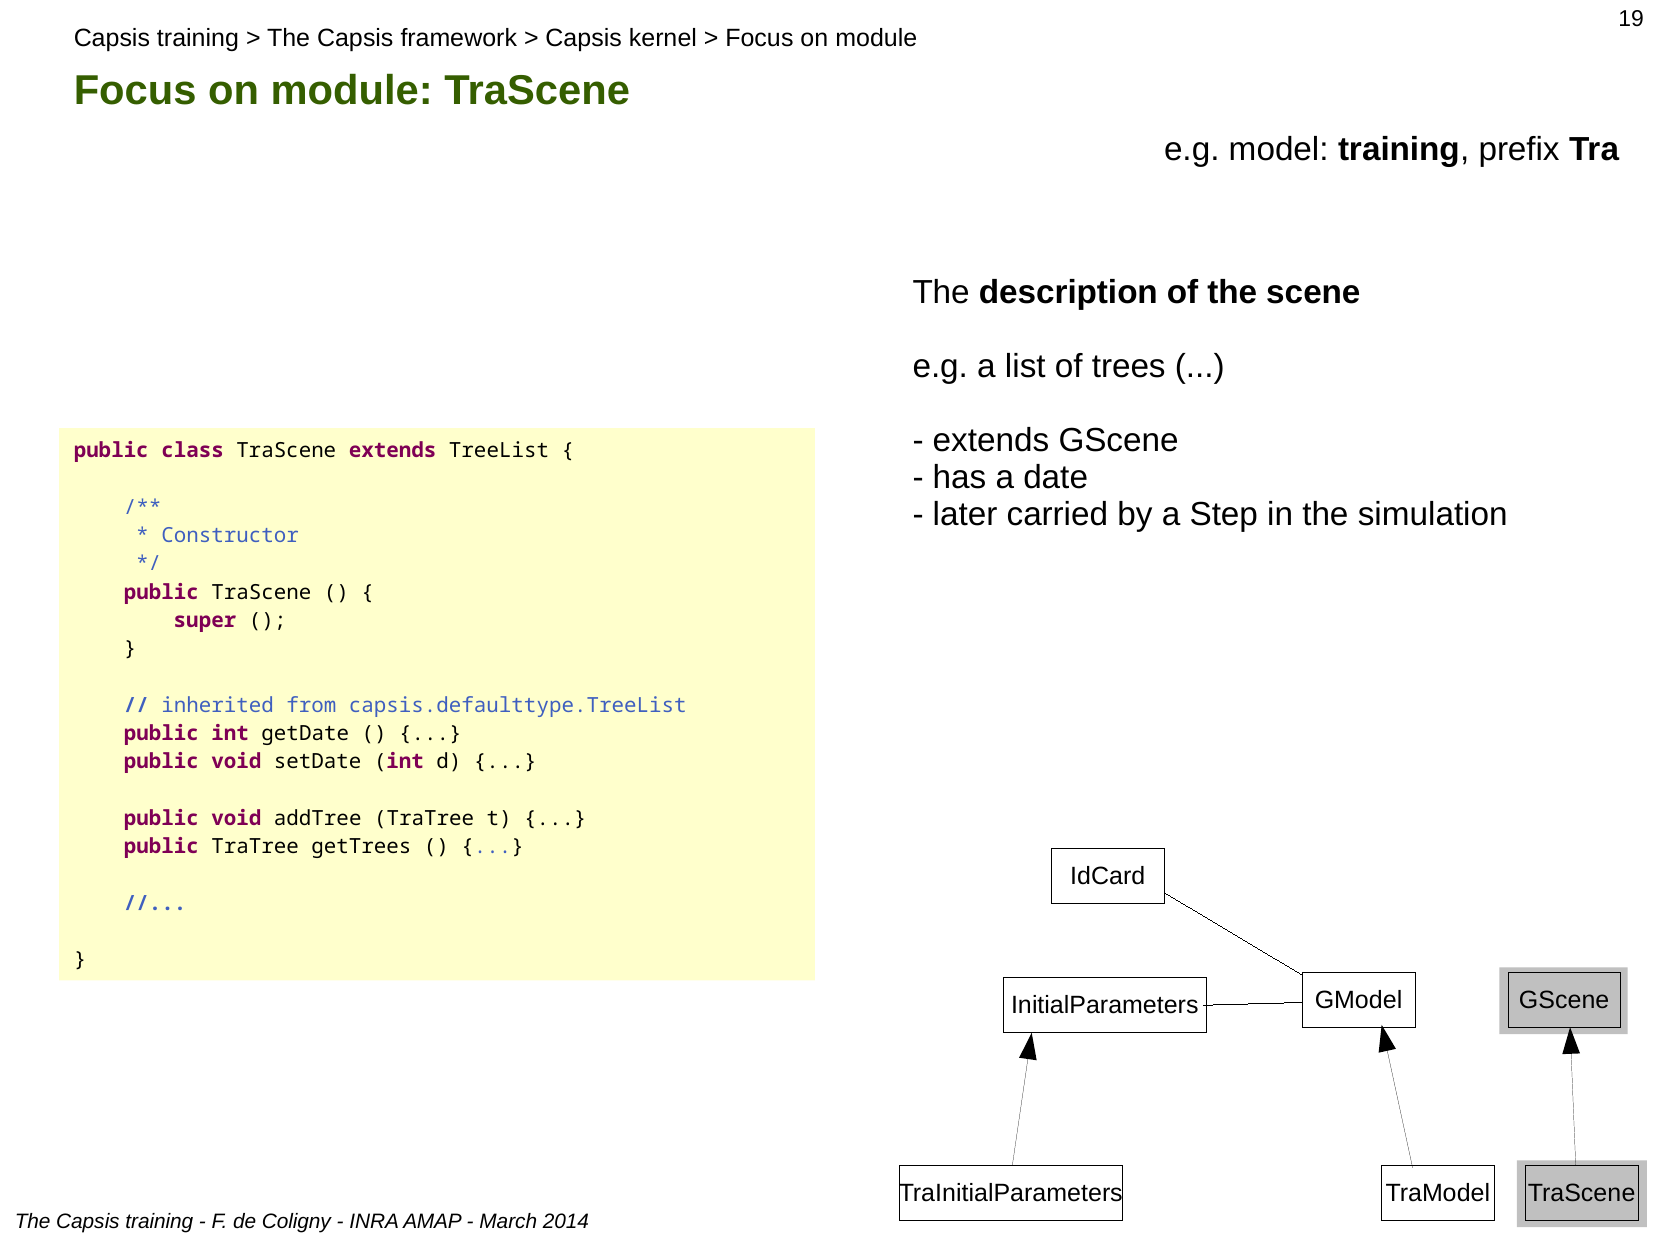

19
Capsis training > The Capsis framework > Capsis kernel > Focus on module
Focus on module: TraScene
e.g. model: training, prefix Tra
The description of the scene
e.g. a list of trees (...)
- extends GScene
- has a date
- later carried by a Step in the simulation
public class TraScene extends TreeList {
 /**
 * Constructor
 */
 public TraScene () {
 super ();
 }
 // inherited from capsis.defaulttype.TreeList
 public int getDate () {...}
 public void setDate (int d) {...}
 public void addTree (TraTree t) {...}
 public TraTree getTrees () {...}
 //...
}
IdCard
GModel
GScene
InitialParameters
TraInitialParameters
TraModel
TraScene
The Capsis training - F. de Coligny - INRA AMAP - March 2014